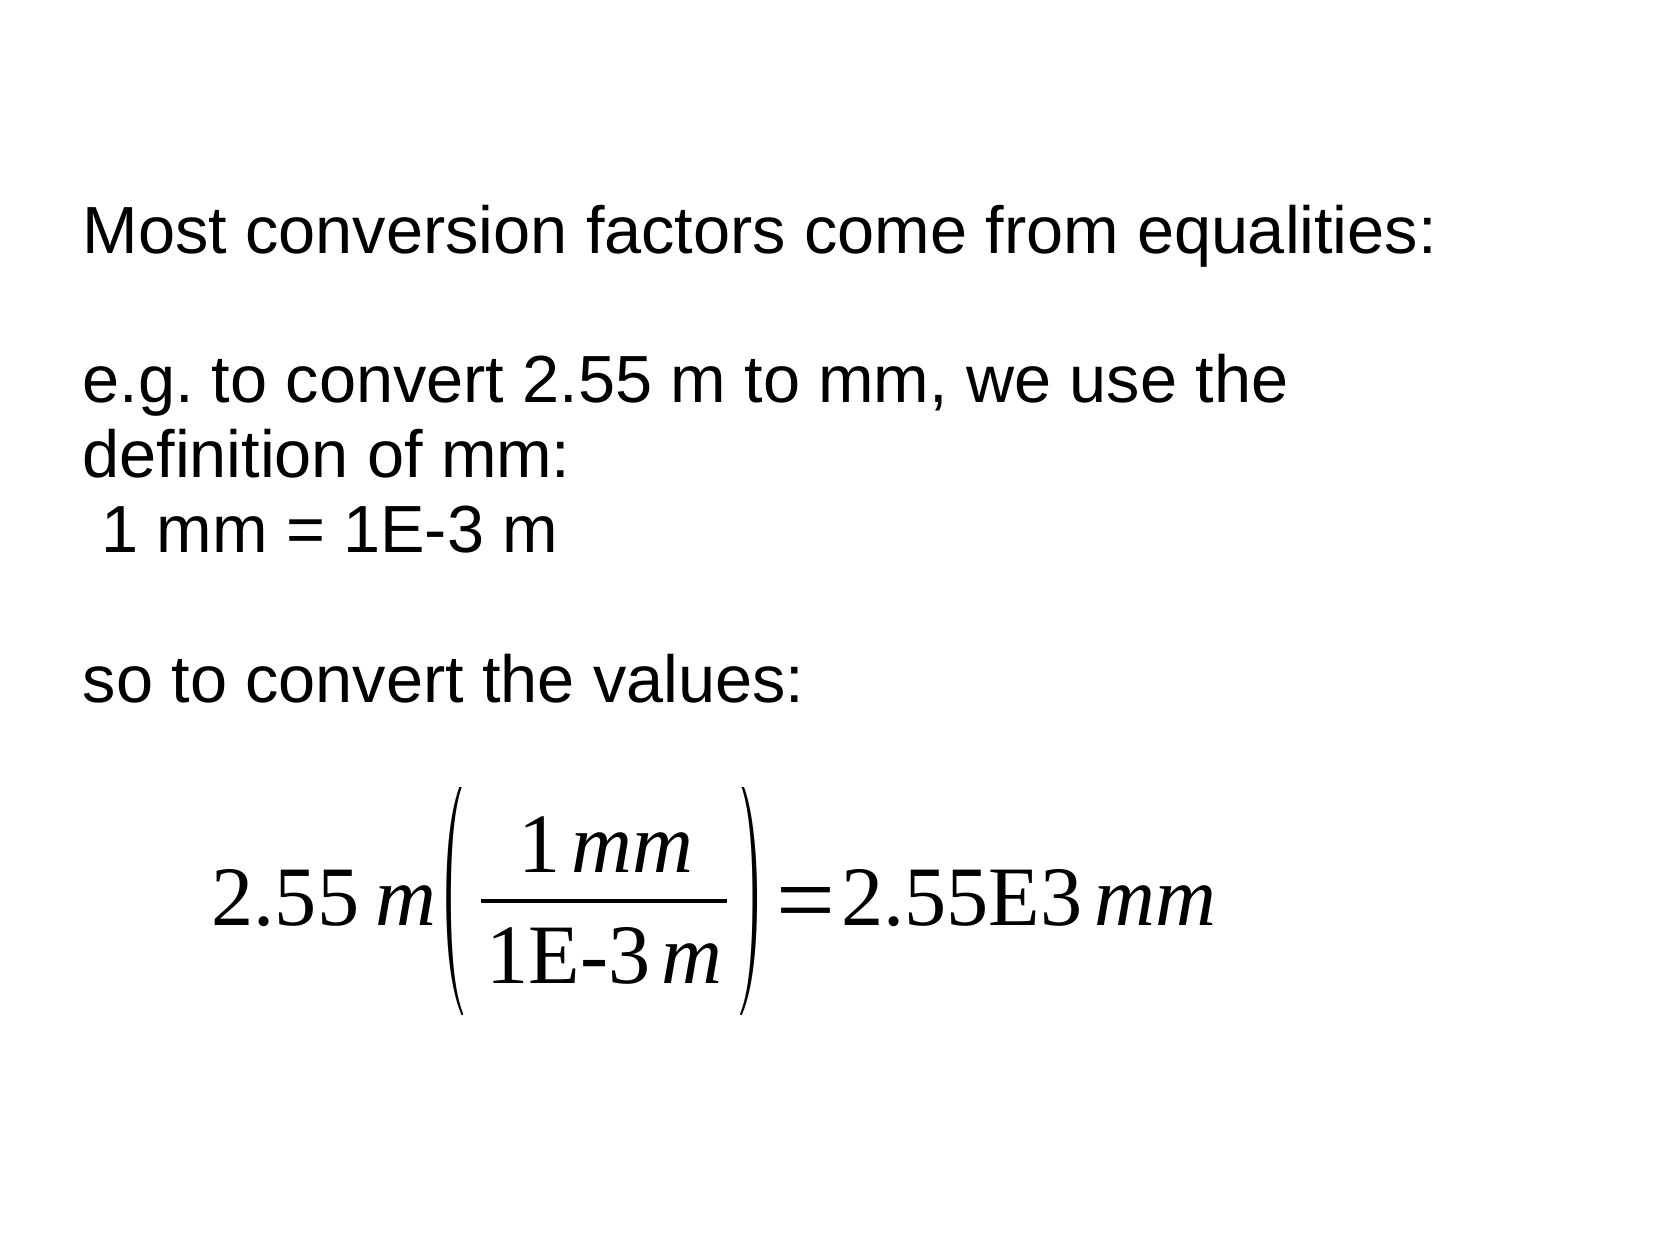

# Most conversion factors come from equalities:
e.g. to convert 2.55 m to mm, we use the definition of mm:
 1 mm = 1E-3 m
so to convert the values: